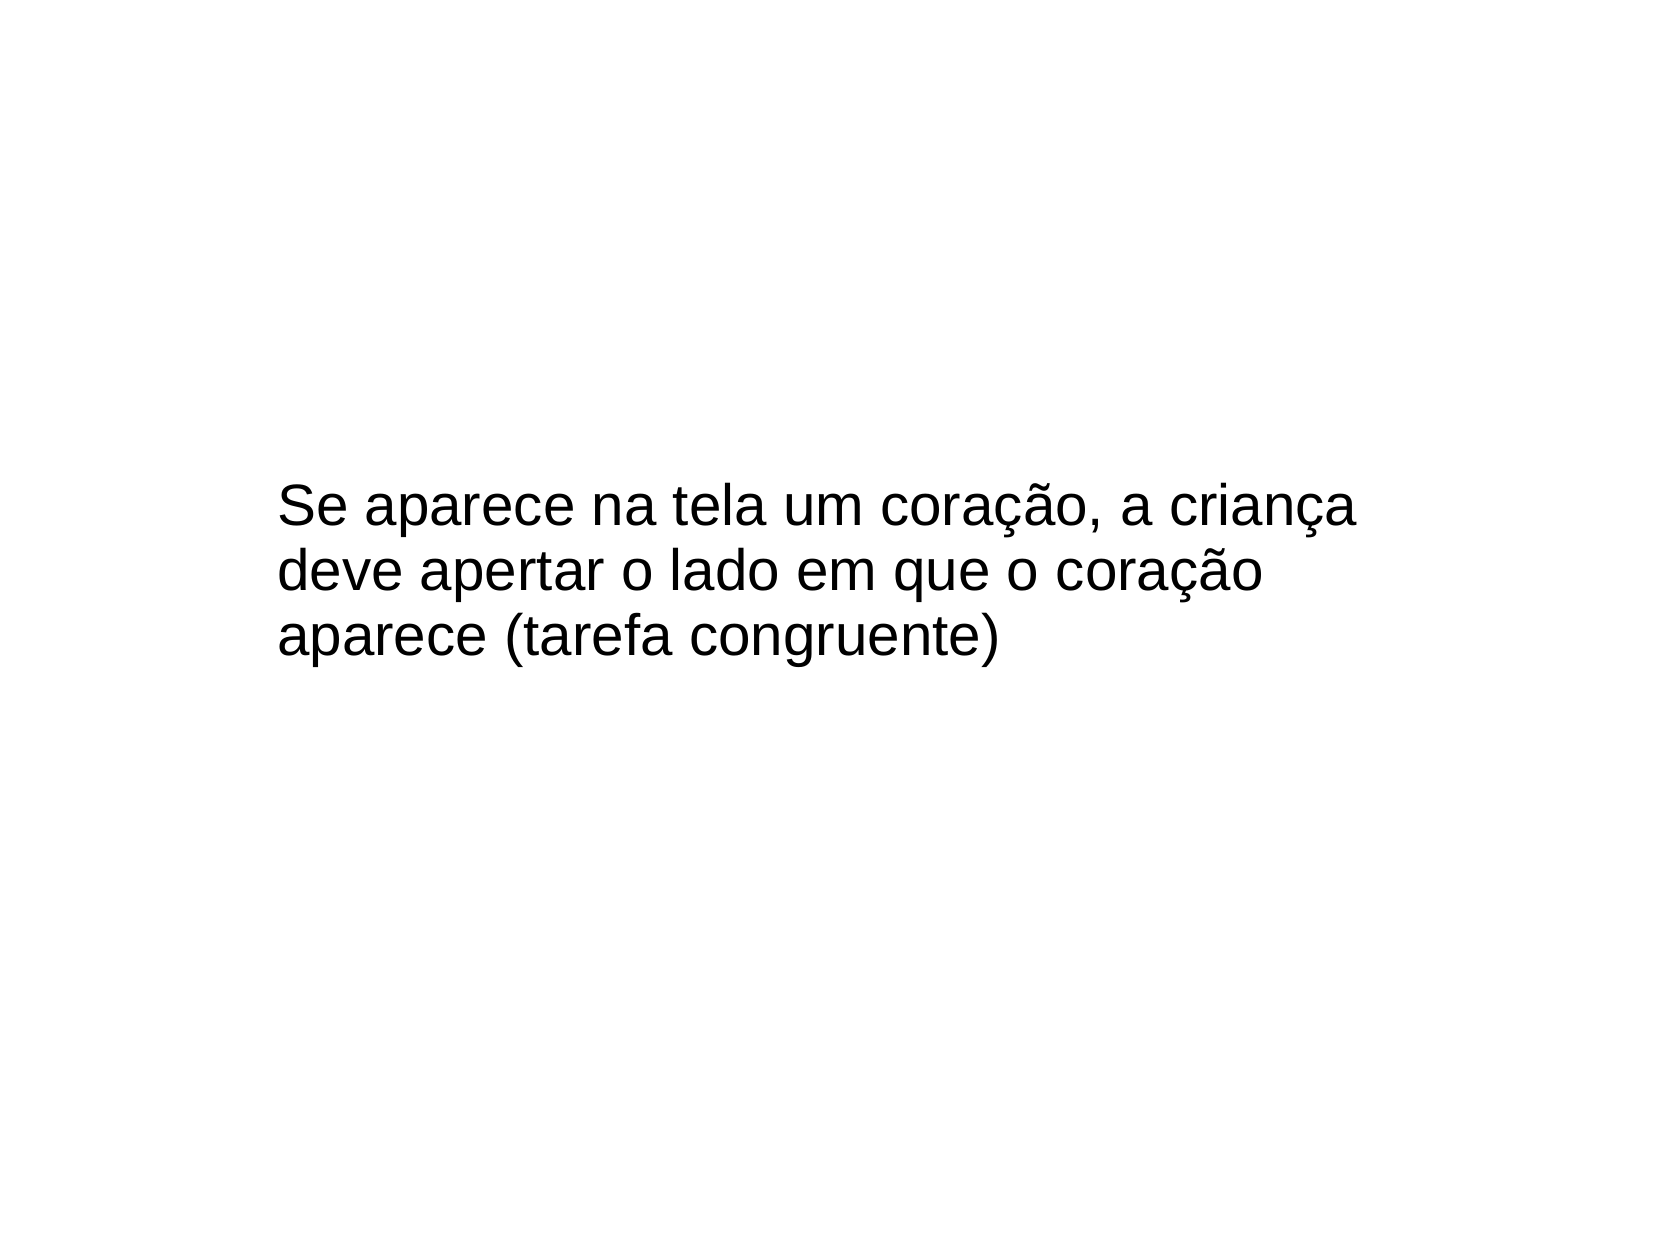

Se aparece na tela um coração, a criança deve apertar o lado em que o coração aparece (tarefa congruente)